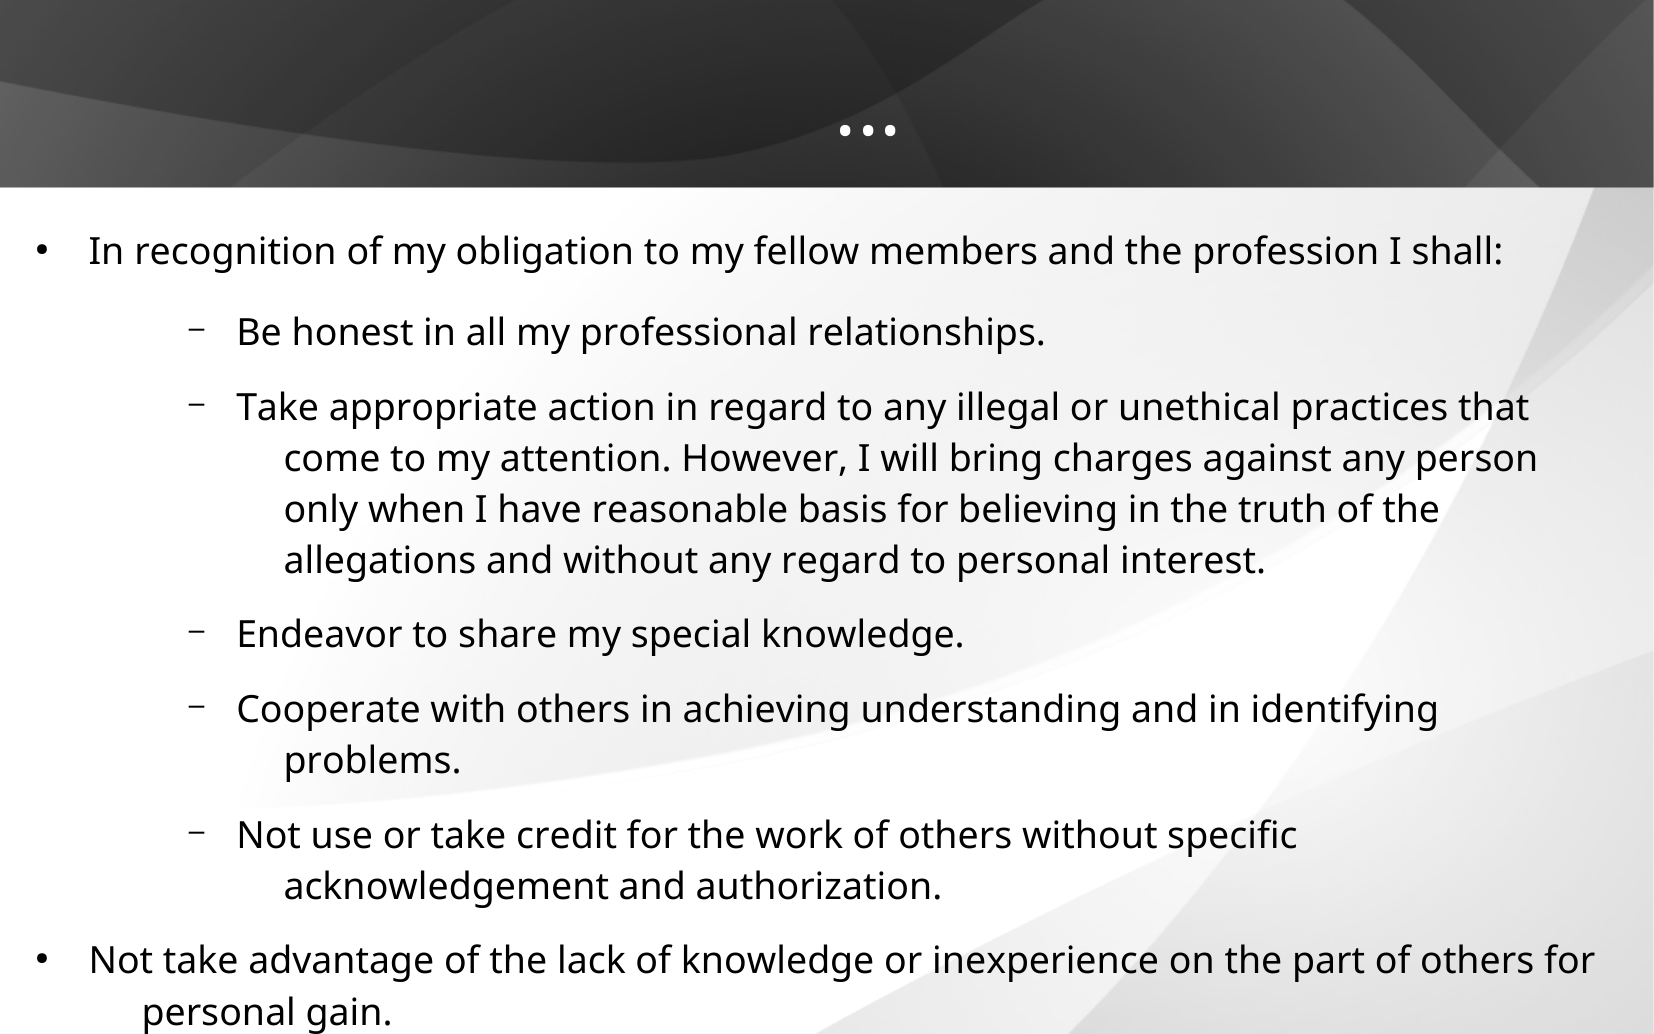

# ...
In recognition of my obligation to my fellow members and the profession I shall:
Be honest in all my professional relationships.
Take appropriate action in regard to any illegal or unethical practices that come to my attention. However, I will bring charges against any person only when I have reasonable basis for believing in the truth of the allegations and without any regard to personal interest.
Endeavor to share my special knowledge.
Cooperate with others in achieving understanding and in identifying problems.
Not use or take credit for the work of others without specific acknowledgement and authorization.
Not take advantage of the lack of knowledge or inexperience on the part of others for personal gain.